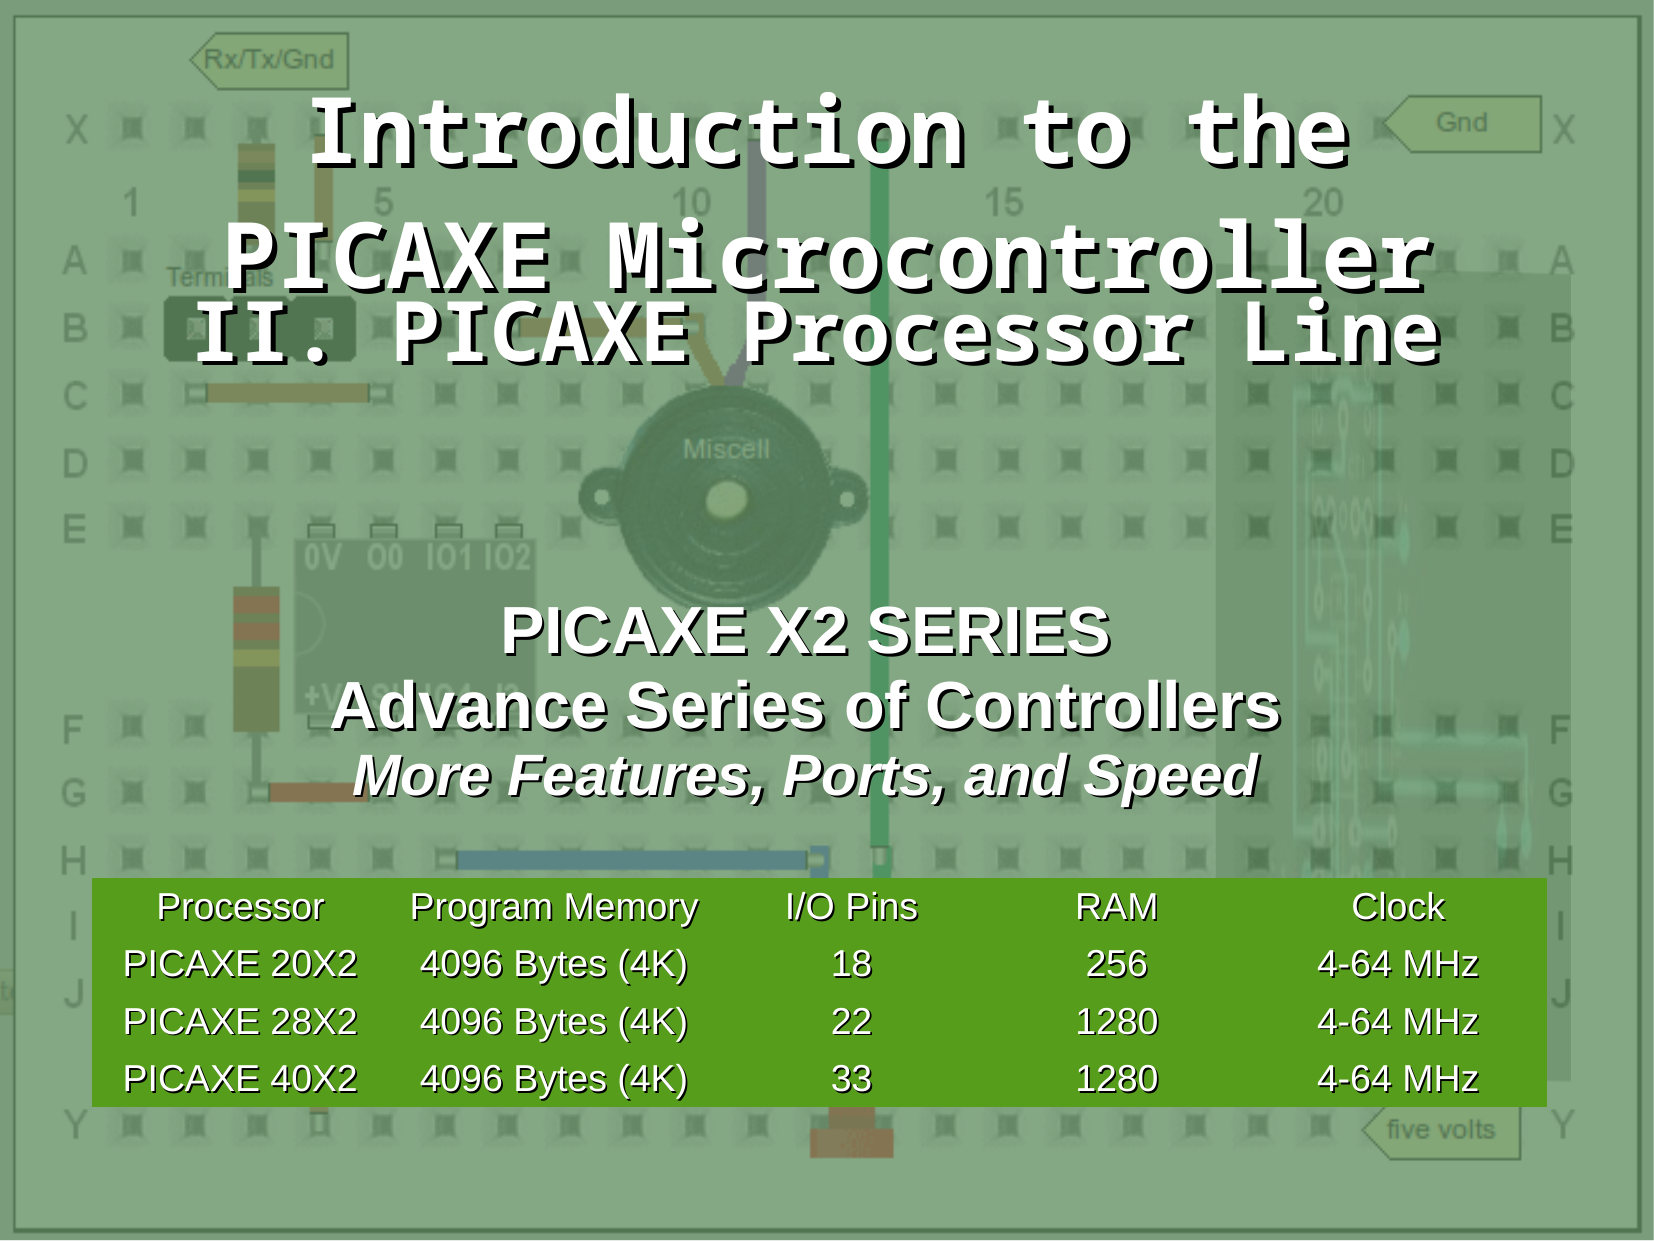

# Introduction to the PICAXE Microcontroller
II. PICAXE Processor Line
PICAXE X2 SERIES
Advance Series of Controllers
More Features, Ports, and Speed
| Processor | Program Memory | I/O Pins | RAM | Clock |
| --- | --- | --- | --- | --- |
| PICAXE 20X2 | 4096 Bytes (4K) | 18 | 256 | 4-64 MHz |
| PICAXE 28X2 | 4096 Bytes (4K) | 22 | 1280 | 4-64 MHz |
| PICAXE 40X2 | 4096 Bytes (4K) | 33 | 1280 | 4-64 MHz |